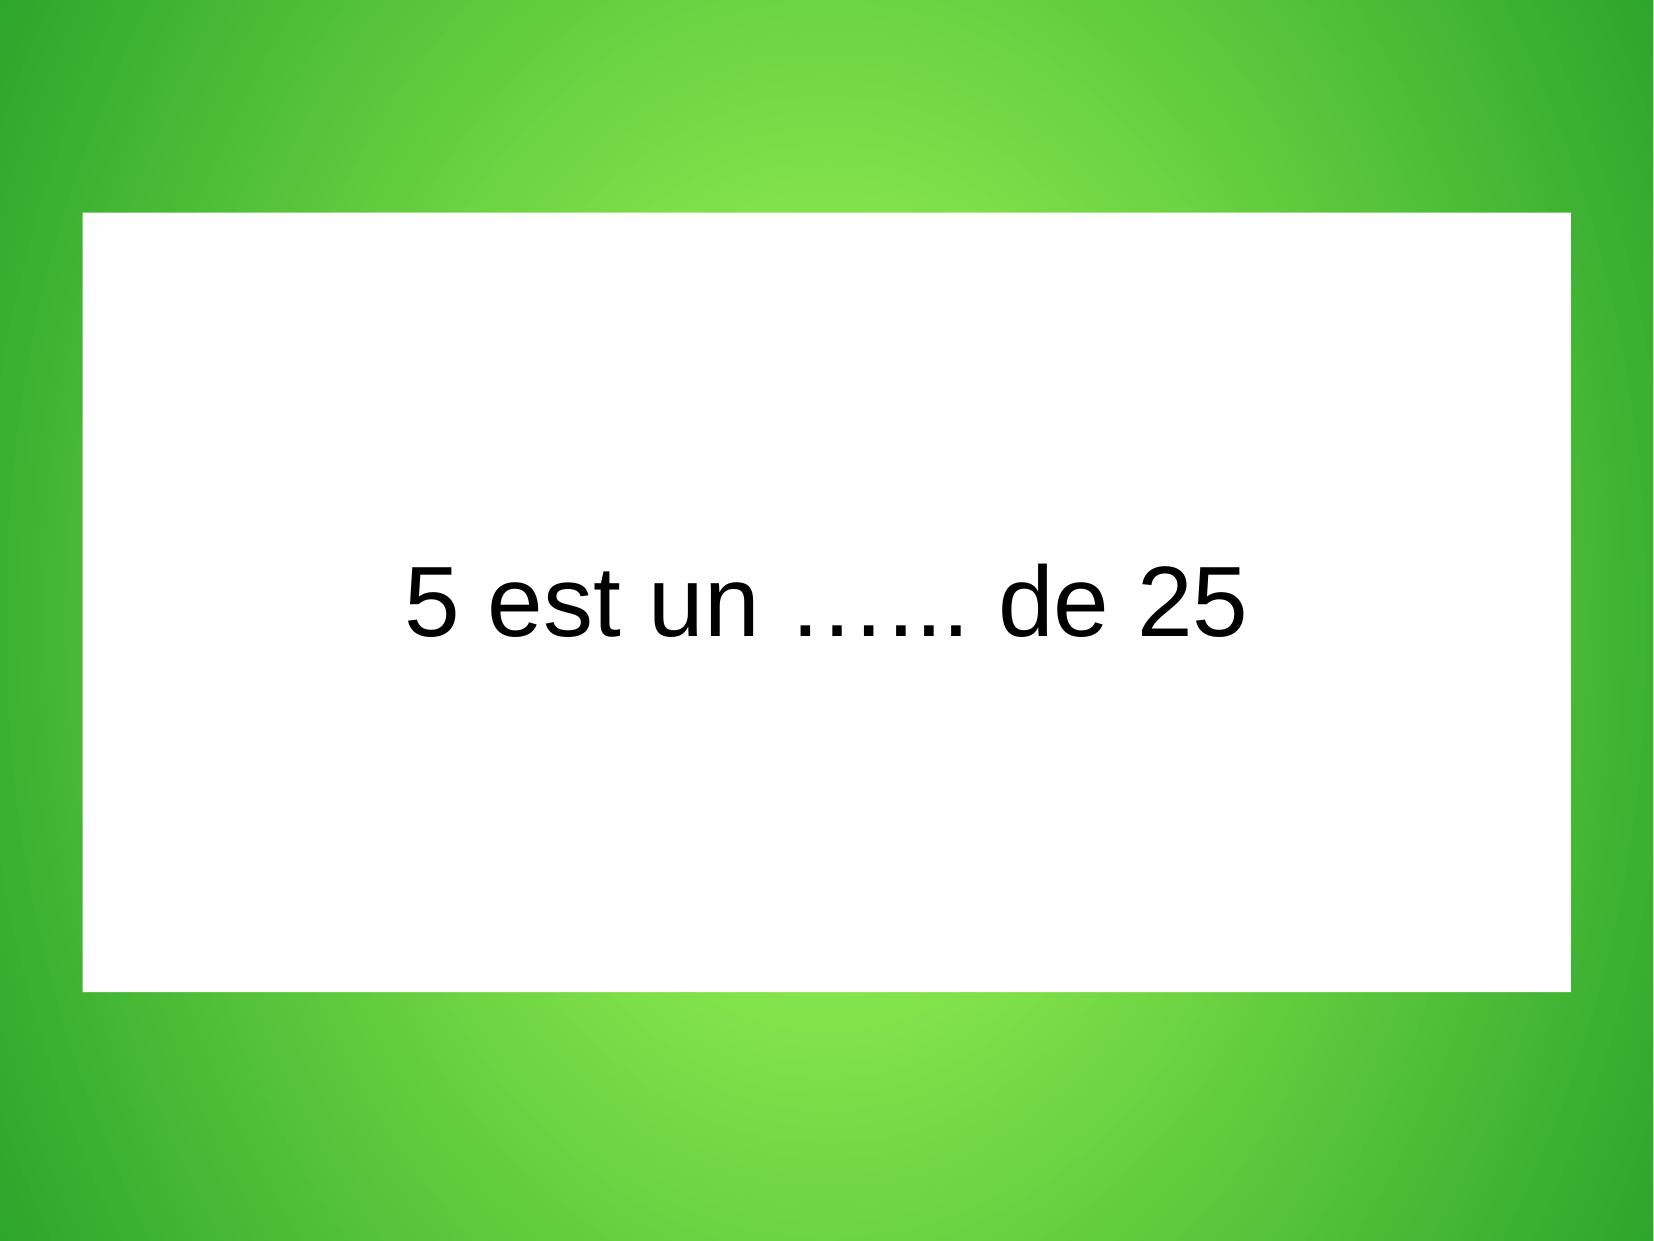

# 5 est un …... de 25